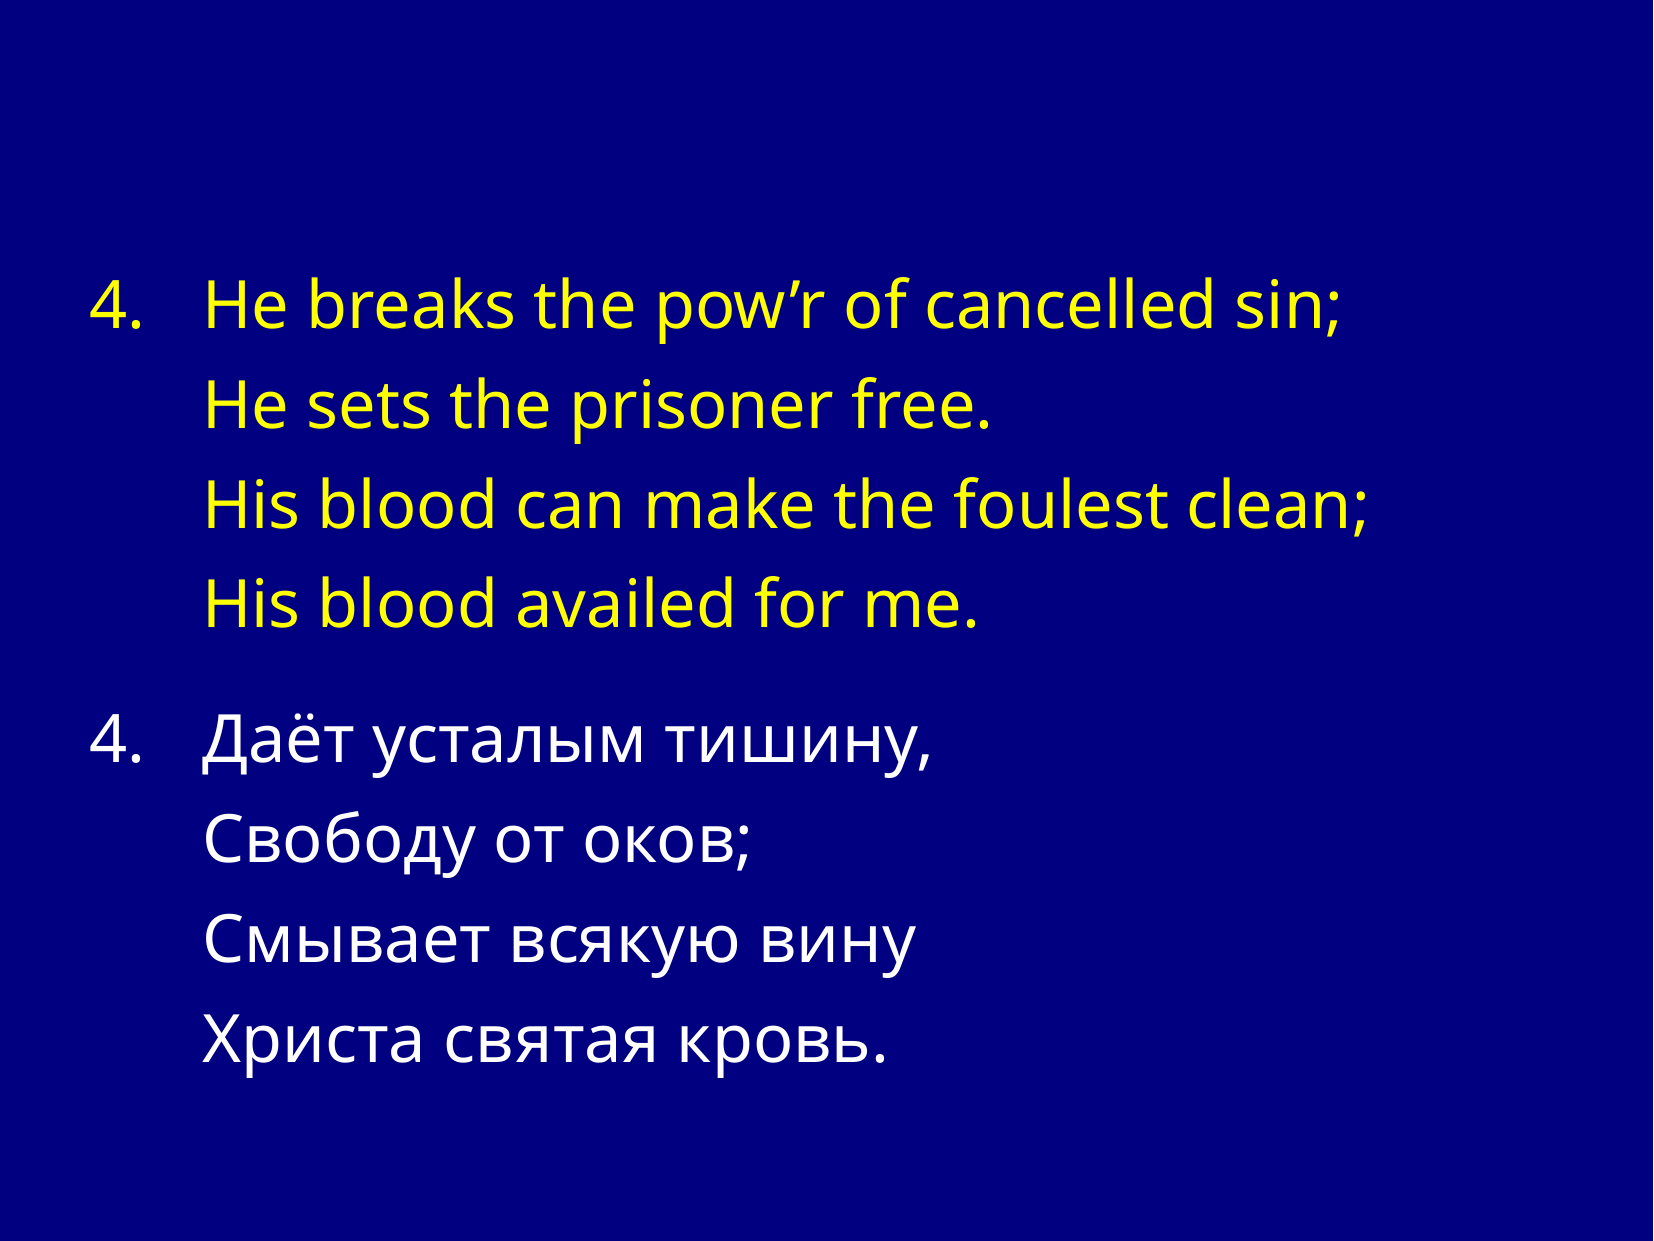

4.	He breaks the pow’r of cancelled sin;
	He sets the prisoner free.
	His blood can make the foulest clean;
	His blood availed for me.
4.	Даёт усталым тишину,
	Свободу от оков;
	Смывает всякую вину
	Христа святая кровь.